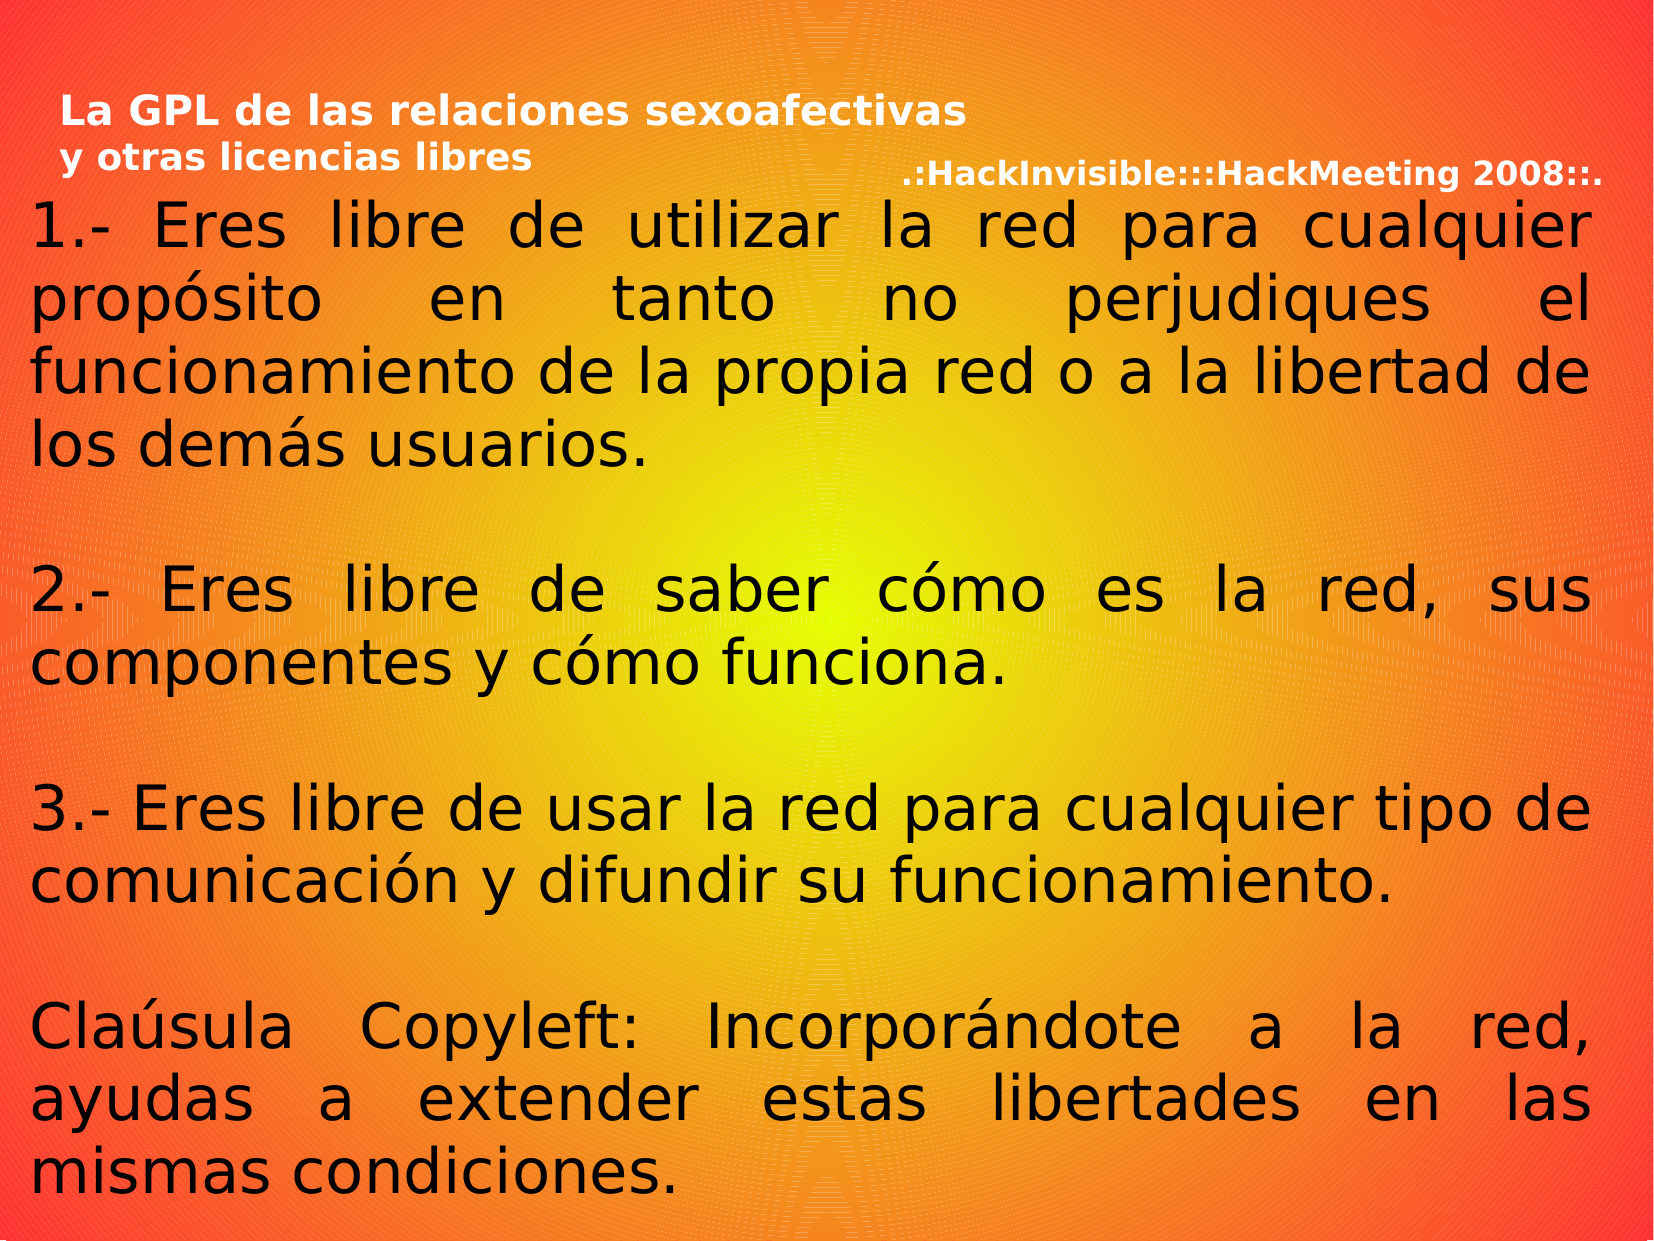

#
La GPL de las relaciones sexoafectivas
y otras licencias libres
.:HackInvisible:::HackMeeting 2008::.
1.- Eres libre de utilizar la red para cualquier propósito en tanto no perjudiques el funcionamiento de la propia red o a la libertad de los demás usuarios.
2.- Eres libre de saber cómo es la red, sus componentes y cómo funciona.
3.- Eres libre de usar la red para cualquier tipo de comunicación y difundir su funcionamiento.
Claúsula Copyleft: Incorporándote a la red, ayudas a extender estas libertades en las mismas condiciones.